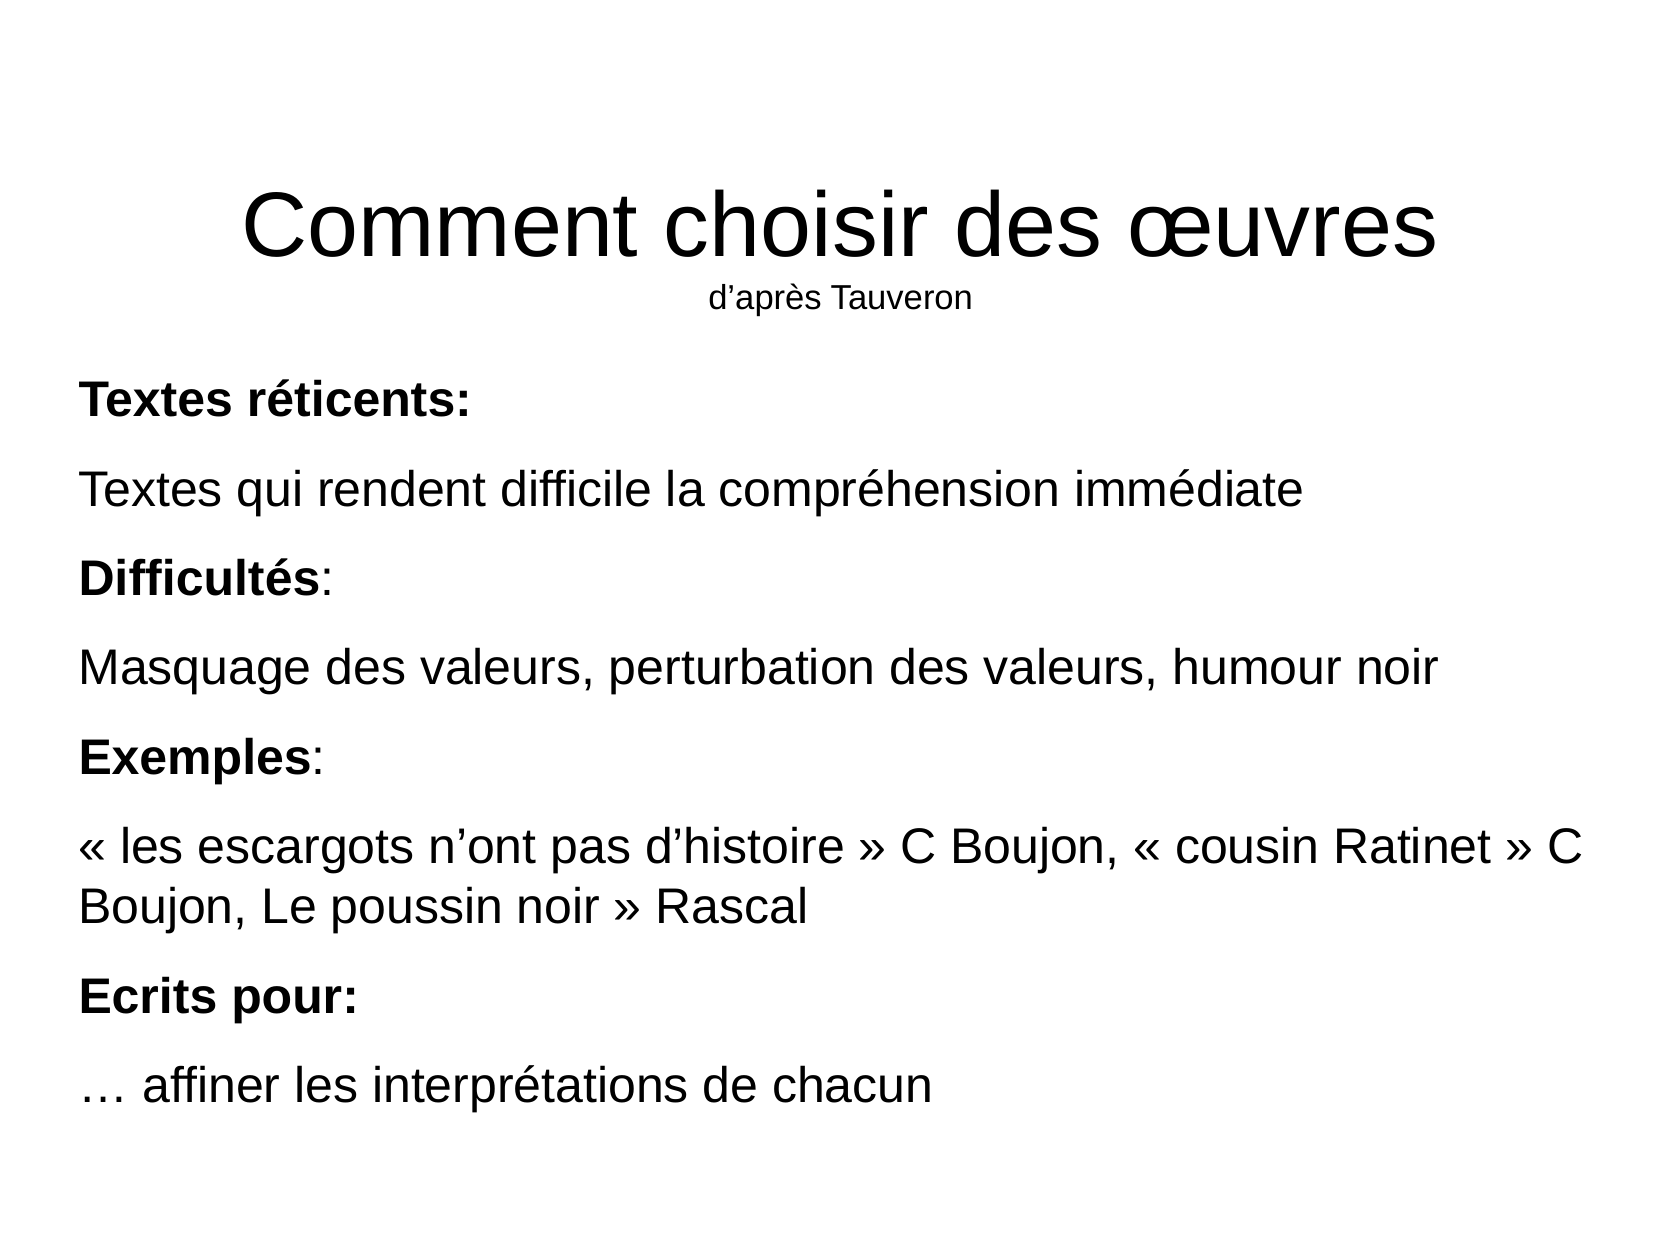

# Comment choisir des œuvres d’après Tauveron
Textes réticents:
Textes qui rendent difficile la compréhension immédiate
Difficultés:
Masquage des valeurs, perturbation des valeurs, humour noir
Exemples:
« les escargots n’ont pas d’histoire » C Boujon, « cousin Ratinet » C Boujon, Le poussin noir » Rascal
Ecrits pour:
… affiner les interprétations de chacun